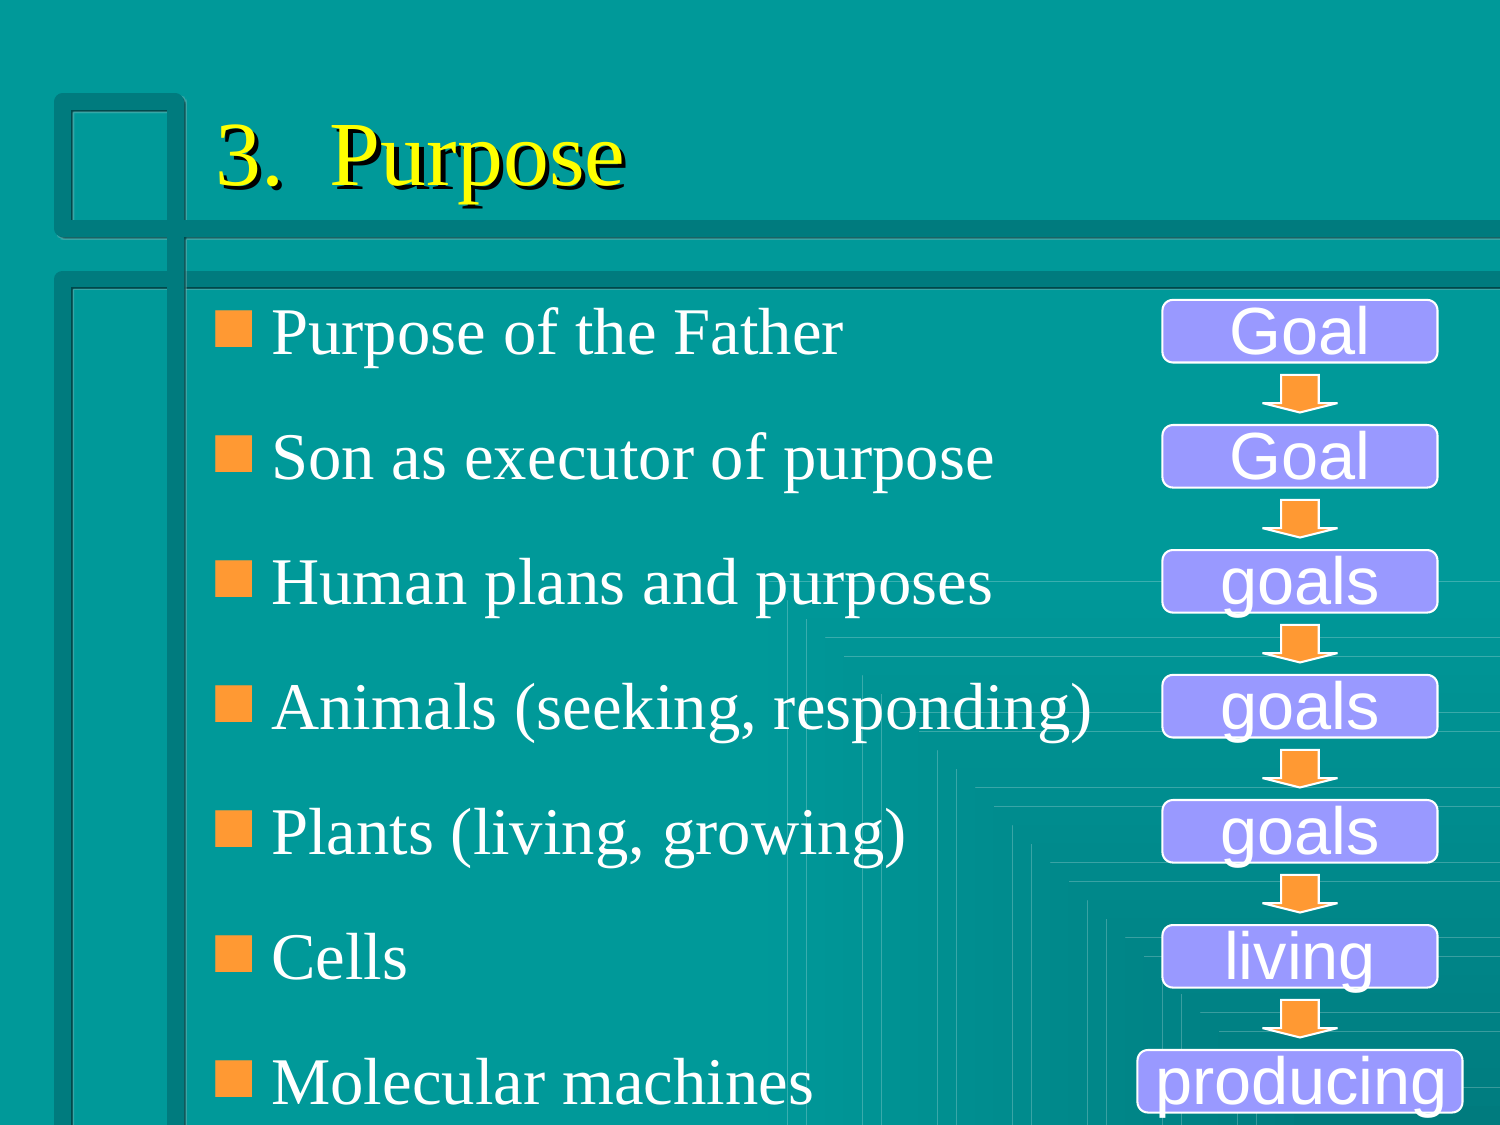

# 3. Purpose
Purpose of the Father
Goal
Son as executor of purpose
Goal
Human plans and purposes
goals
Animals (seeking, responding)
goals
Plants (living, growing)
goals
Cells
living
Molecular machines
producing